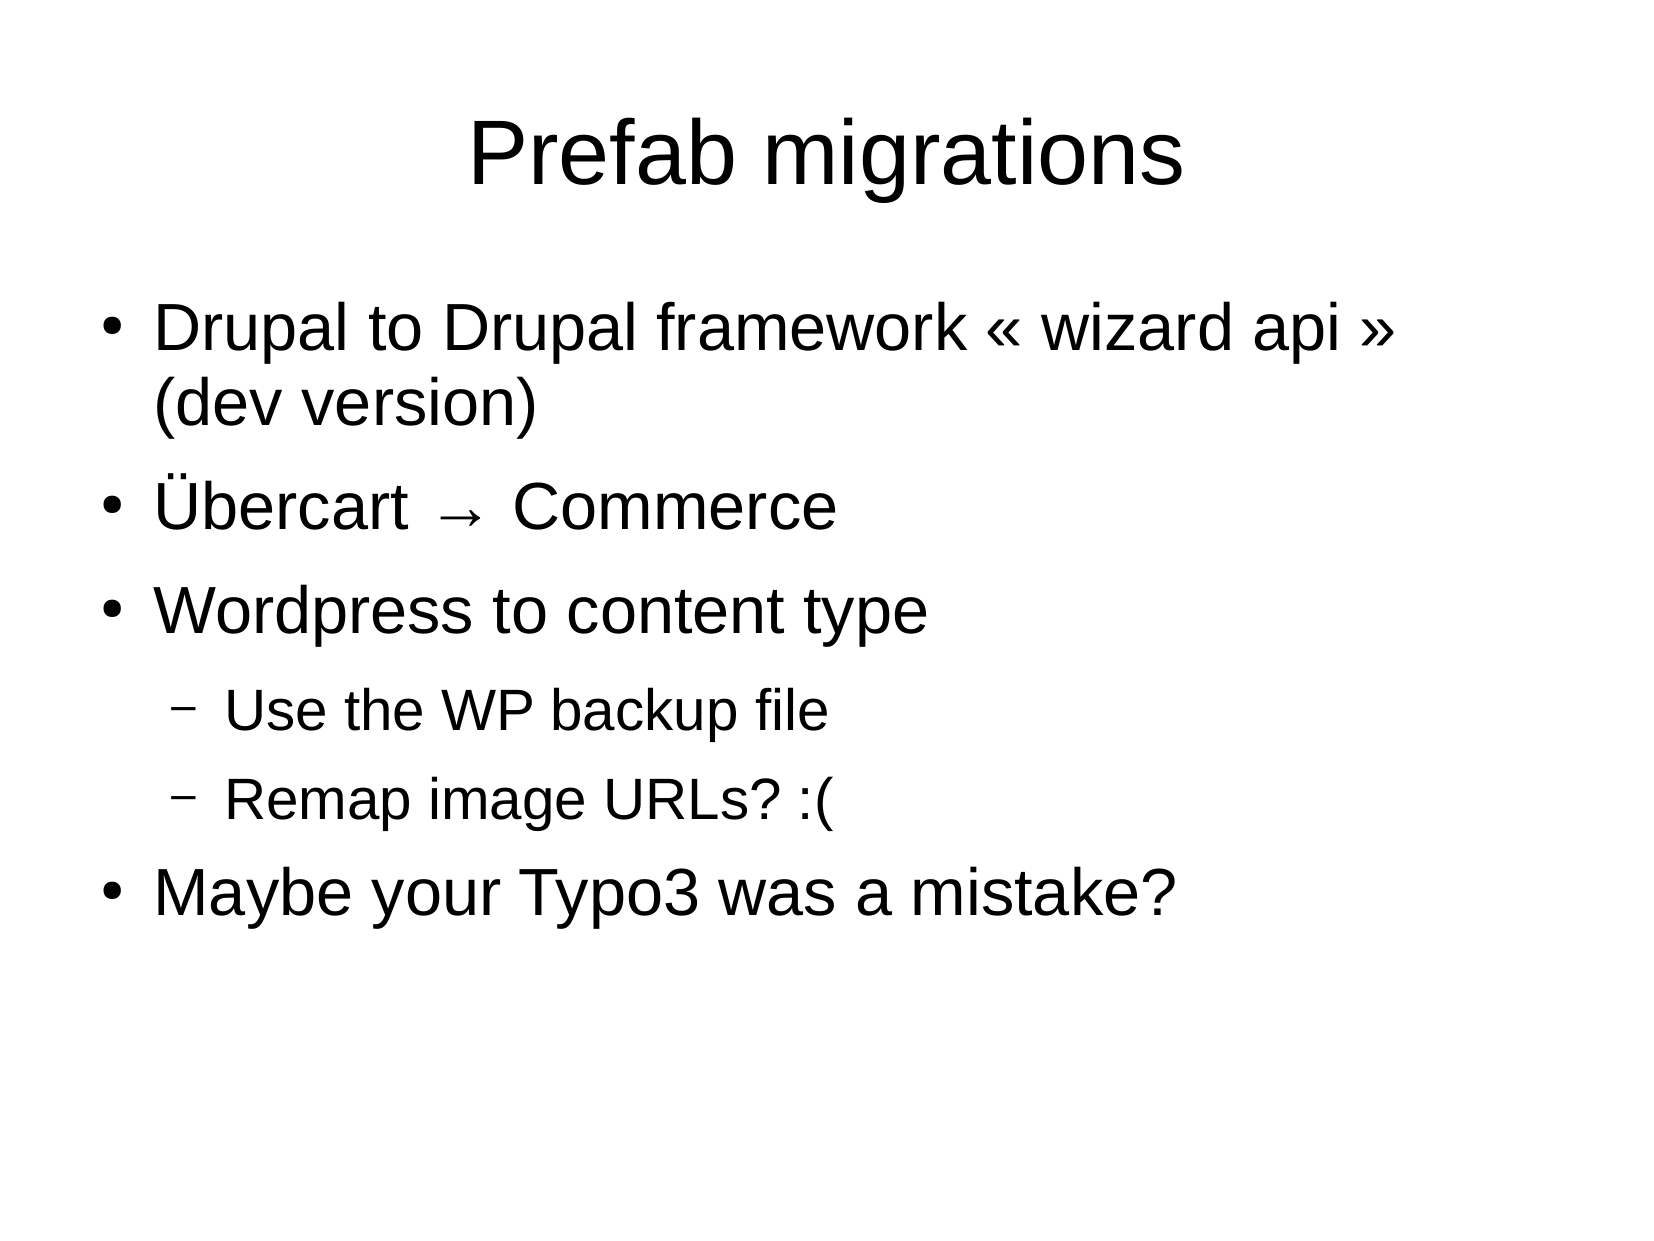

# Prefab migrations
Drupal to Drupal framework « wizard api » (dev version)
Übercart → Commerce
Wordpress to content type
Use the WP backup file
Remap image URLs? :(
Maybe your Typo3 was a mistake?